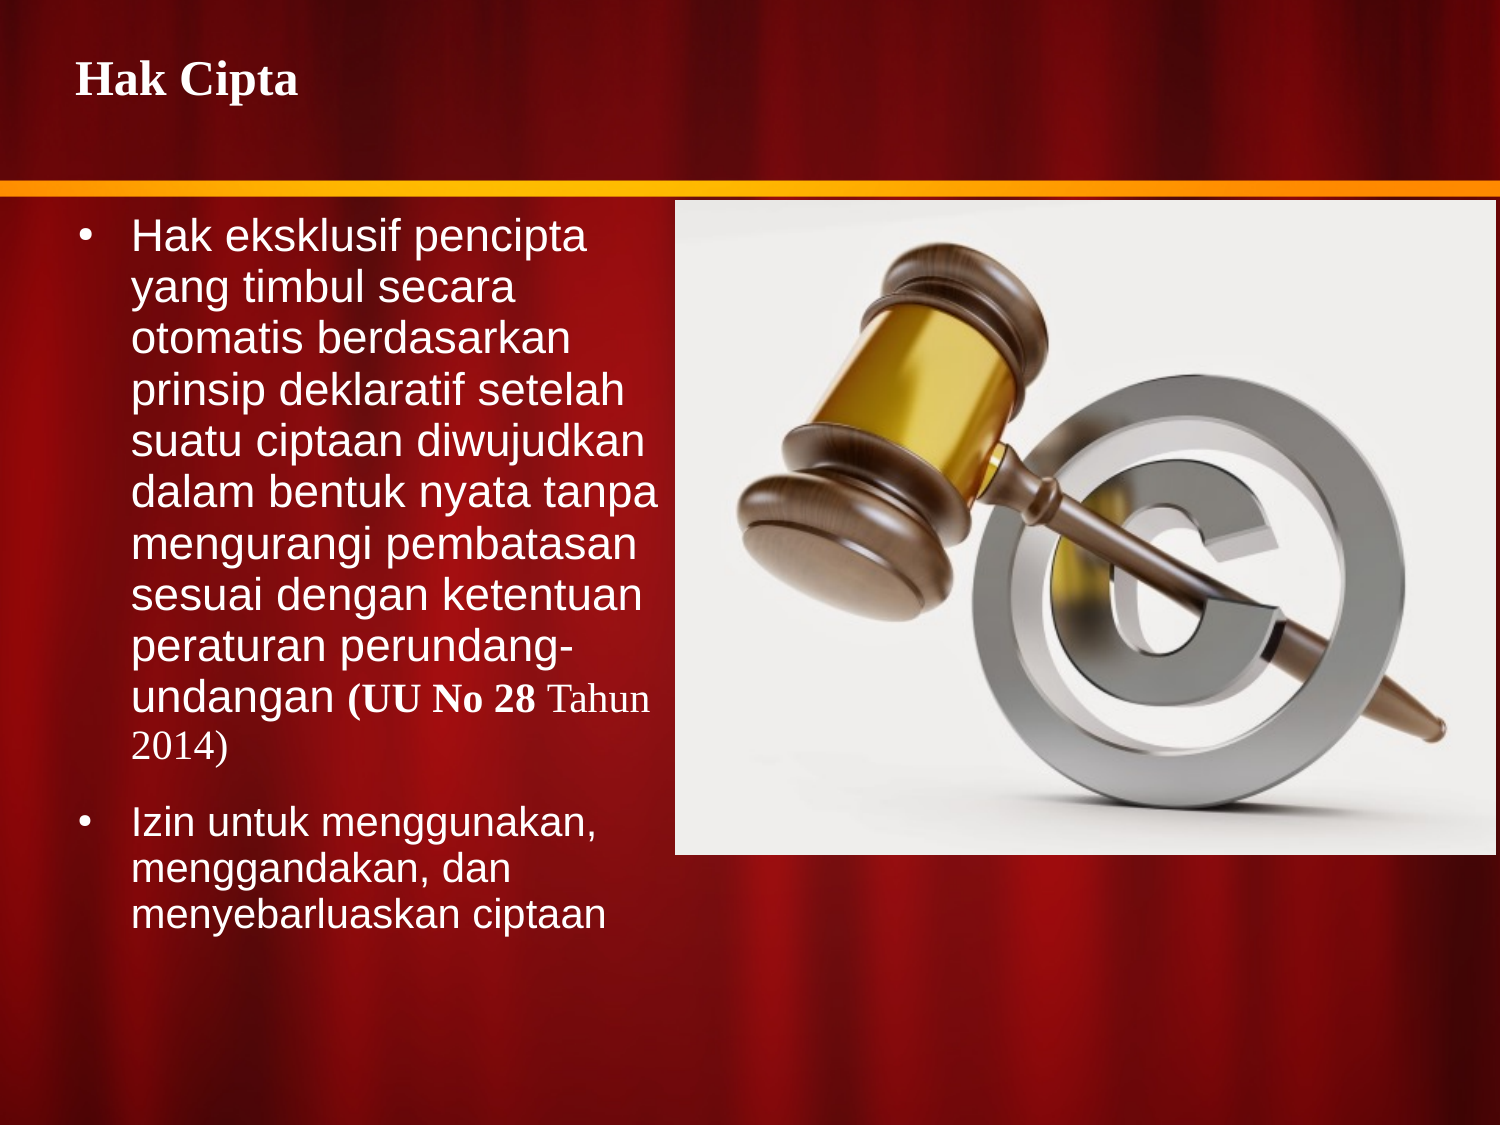

# Hak Cipta
Hak eksklusif pencipta yang timbul secara otomatis berdasarkan prinsip deklaratif setelah suatu ciptaan diwujudkan dalam bentuk nyata tanpa mengurangi pembatasan sesuai dengan ketentuan peraturan perundang-undangan (UU No 28 Tahun 2014)
Izin untuk menggunakan, menggandakan, dan menyebarluaskan ciptaan